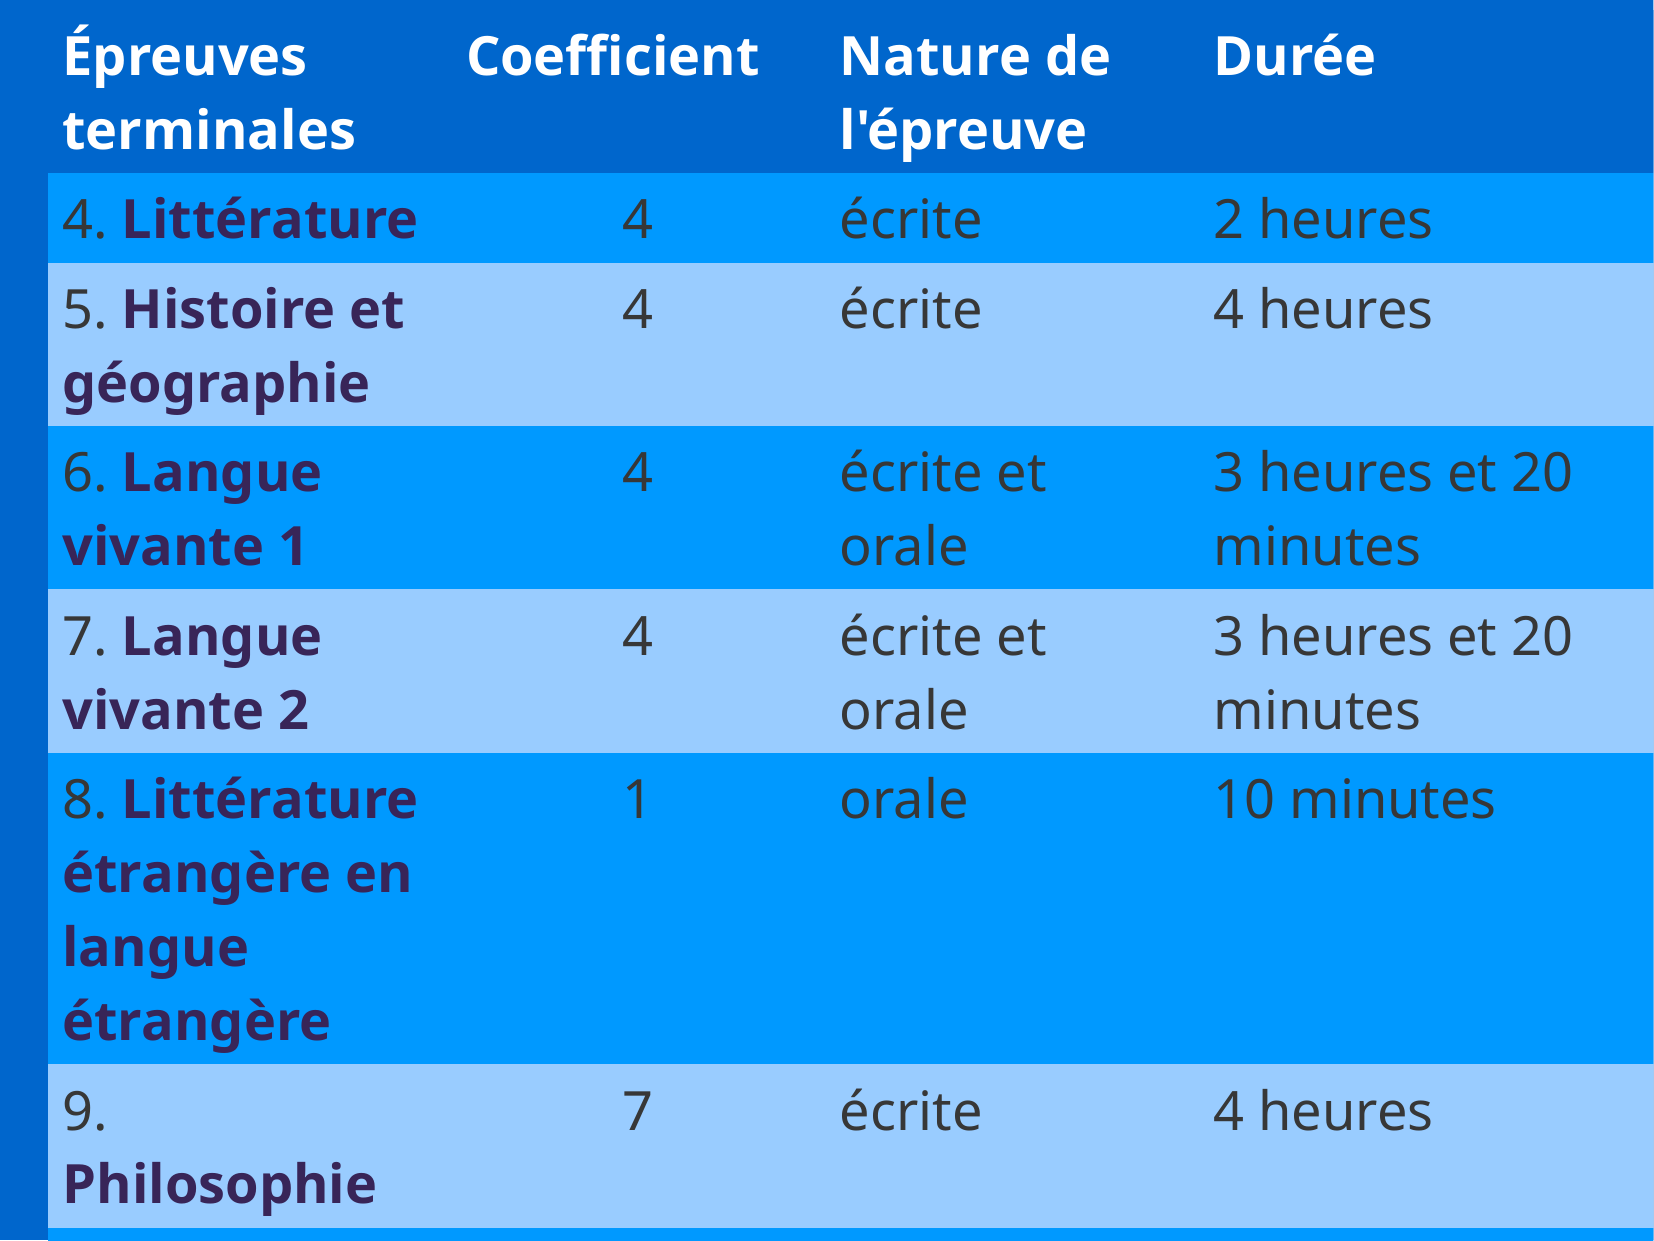

| Épreuves terminales | Coefficient | Nature de l'épreuve | Durée |
| --- | --- | --- | --- |
| 4. Littérature | 4 | écrite | 2 heures |
| 5. Histoire et géographie | 4 | écrite | 4 heures |
| 6. Langue vivante 1 | 4 | écrite et orale | 3 heures et 20 minutes |
| 7. Langue vivante 2 | 4 | écrite et orale | 3 heures et 20 minutes |
| 8. Littérature étrangère en langue étrangère | 1 | orale | 10 minutes |
| 9. Philosophie | 7 | écrite | 4 heures |
| 10. Éducation physique et sportive | 2 | | |